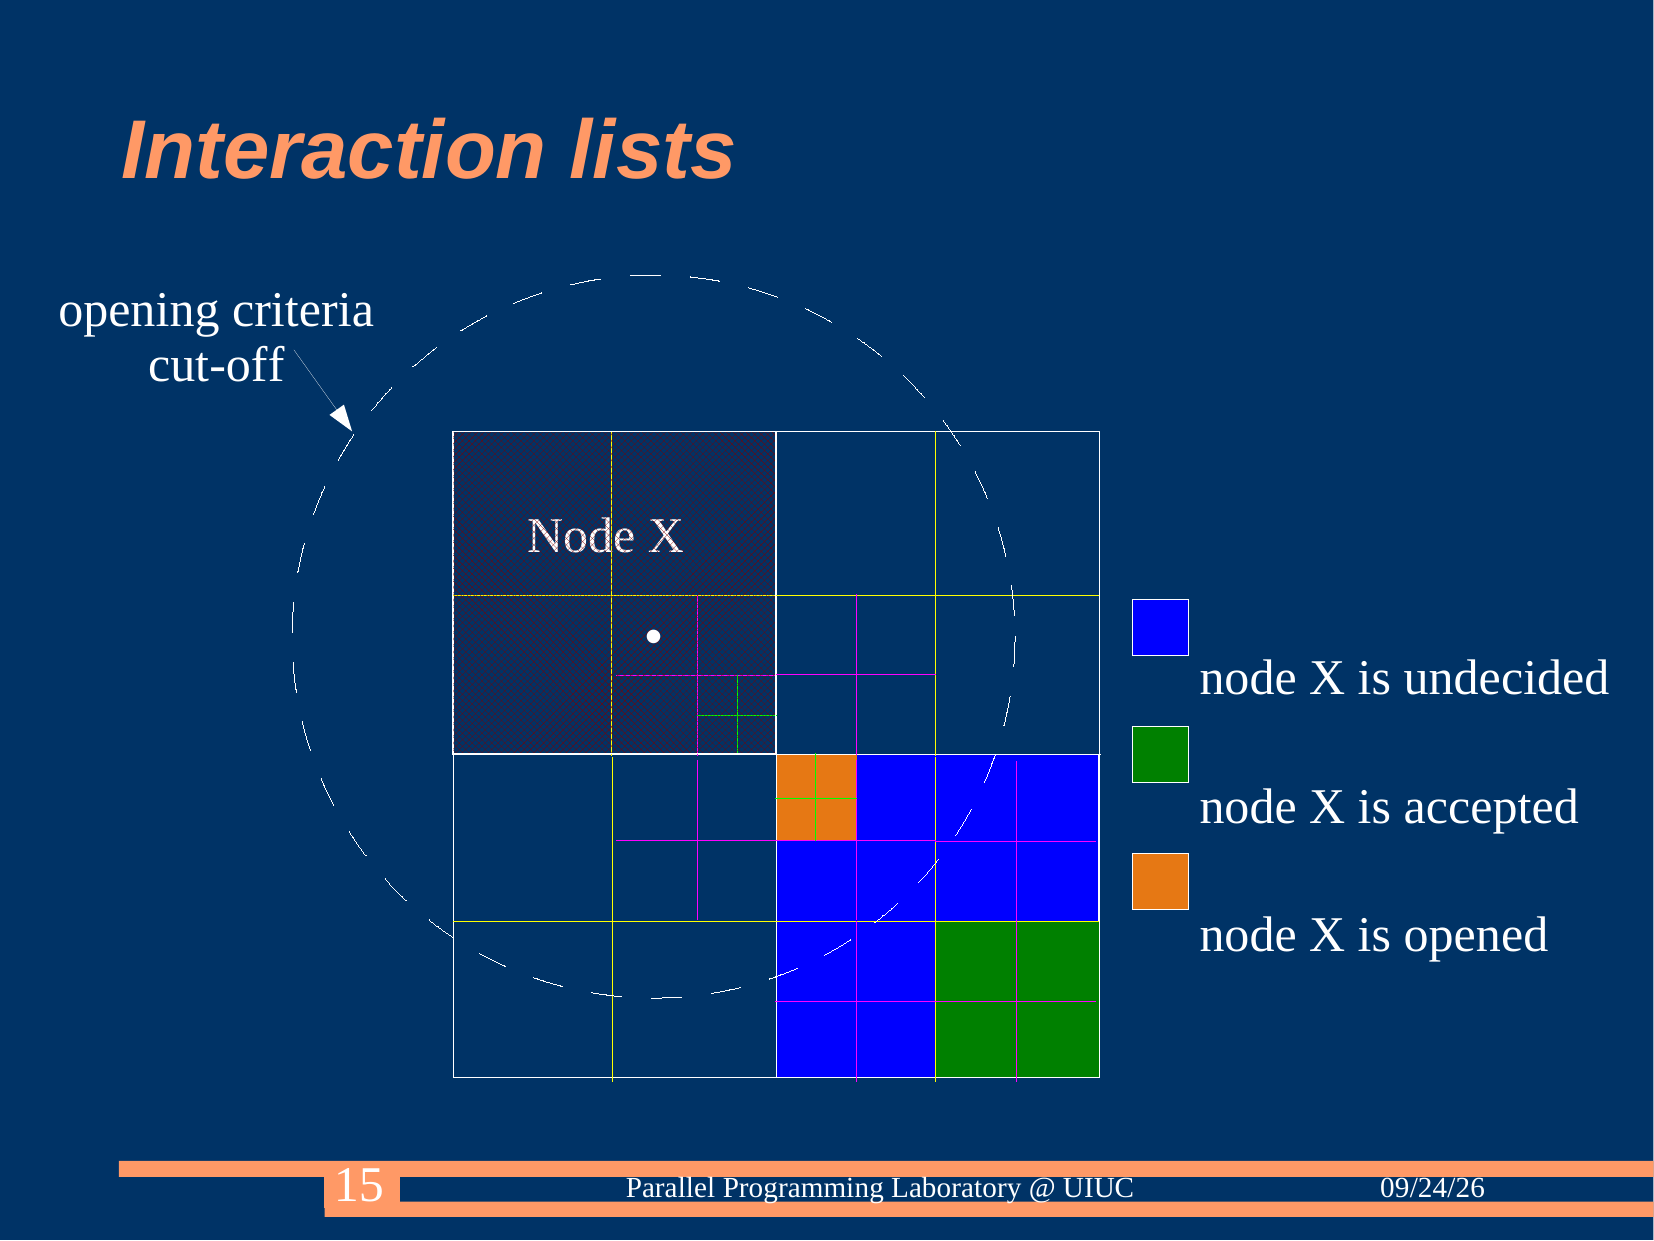

# Interaction lists
•
opening criteria
cut-off
Node X
node X is undecided
node X is accepted
node X is opened
Parallel Programming Laboratory @ UIUC